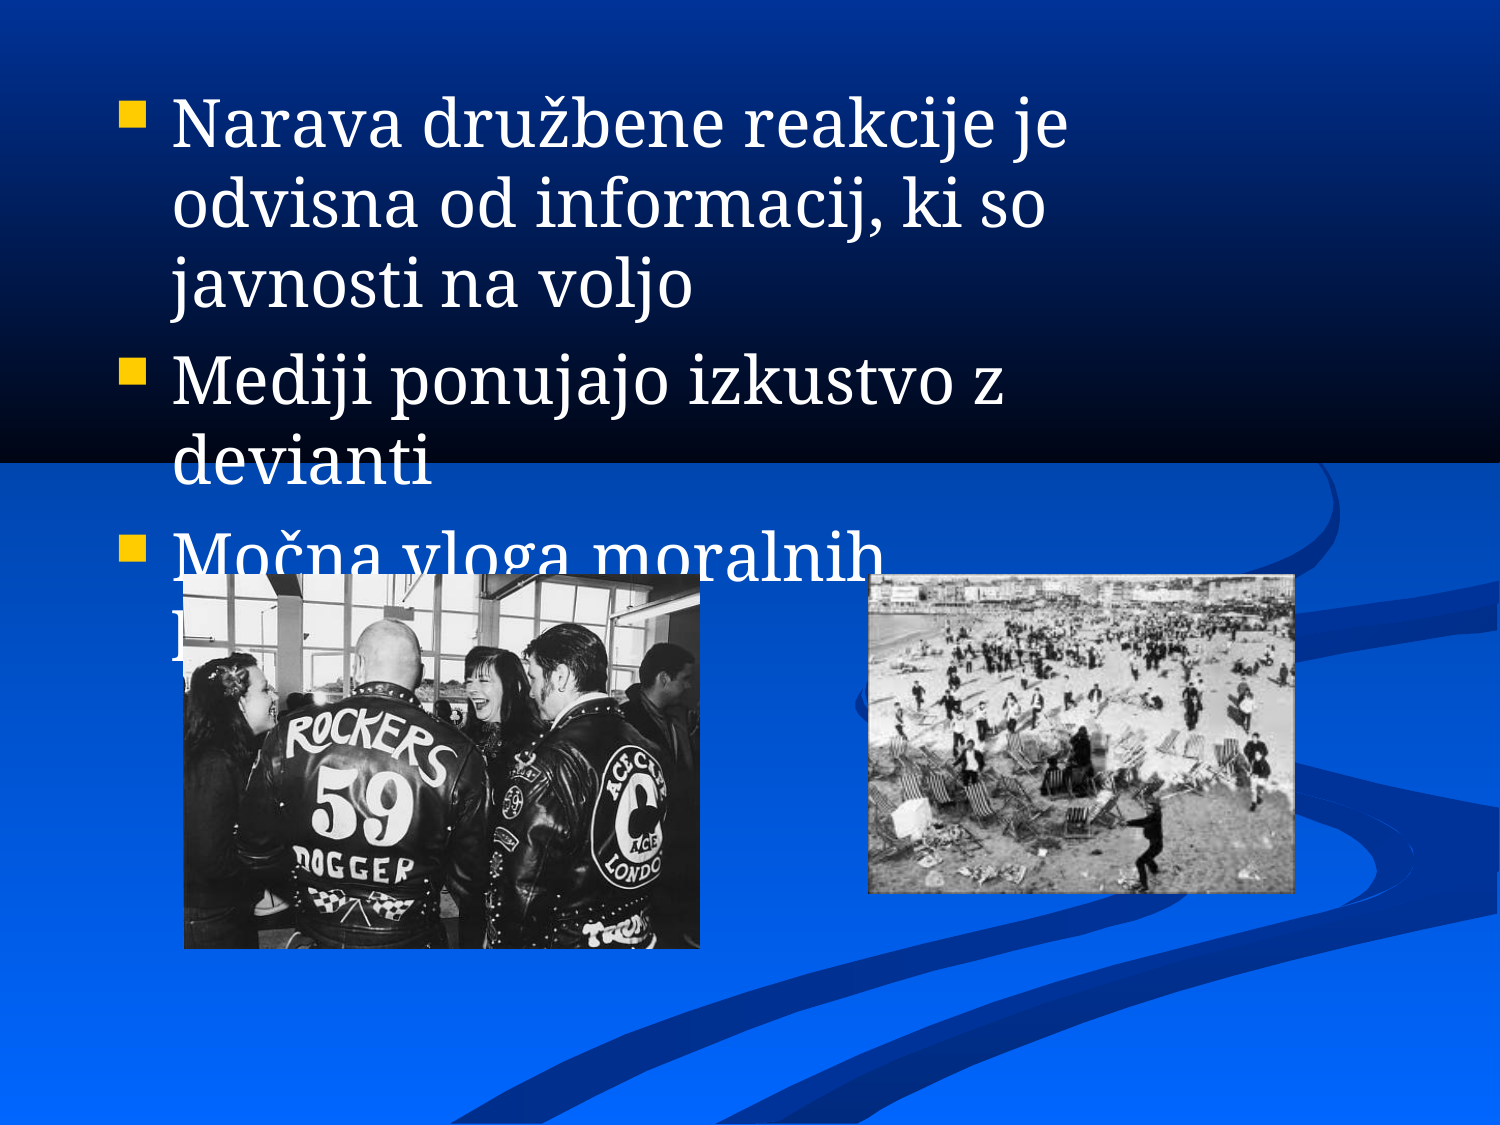

# Narava družbene reakcije je odvisna od informacij, ki so javnosti na voljo
Mediji ponujajo izkustvo z devianti
Močna vloga moralnih hudičev